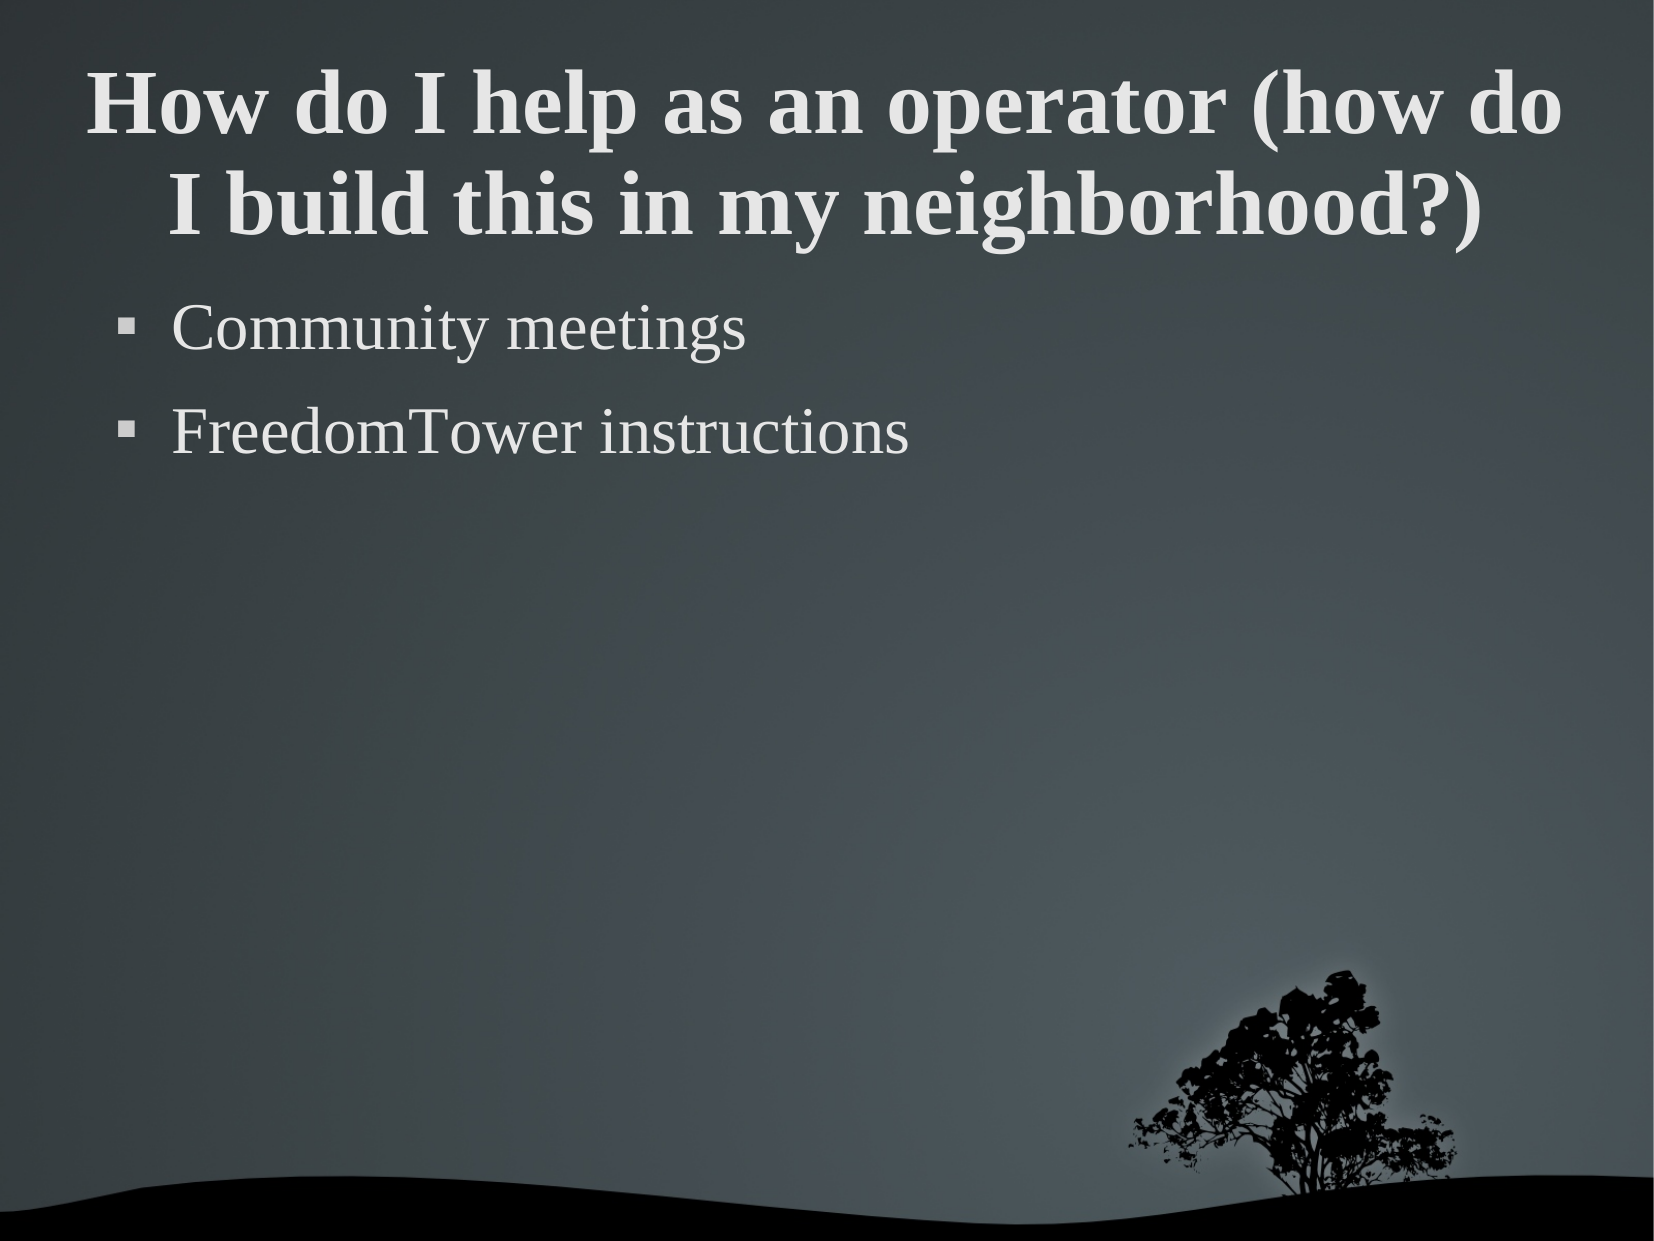

# How do I help as an operator (how do I build this in my neighborhood?)
Community meetings
FreedomTower instructions